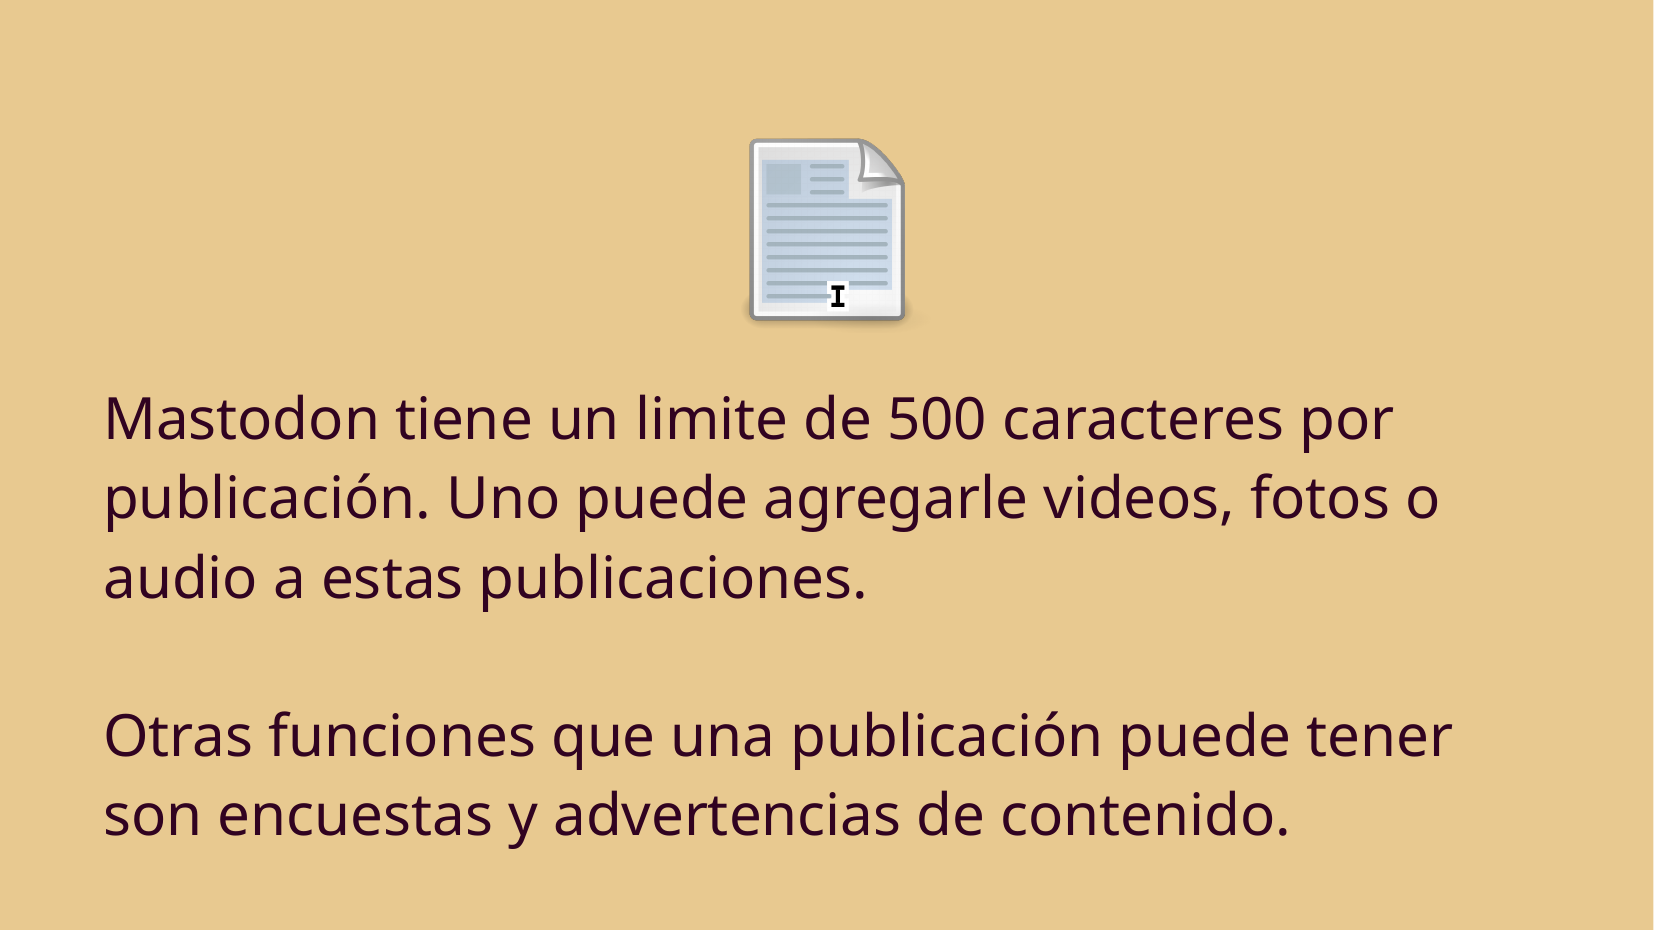

Mastodon tiene un limite de 500 caracteres por publicación. Uno puede agregarle videos, fotos o audio a estas publicaciones.
Otras funciones que una publicación puede tener son encuestas y advertencias de contenido.